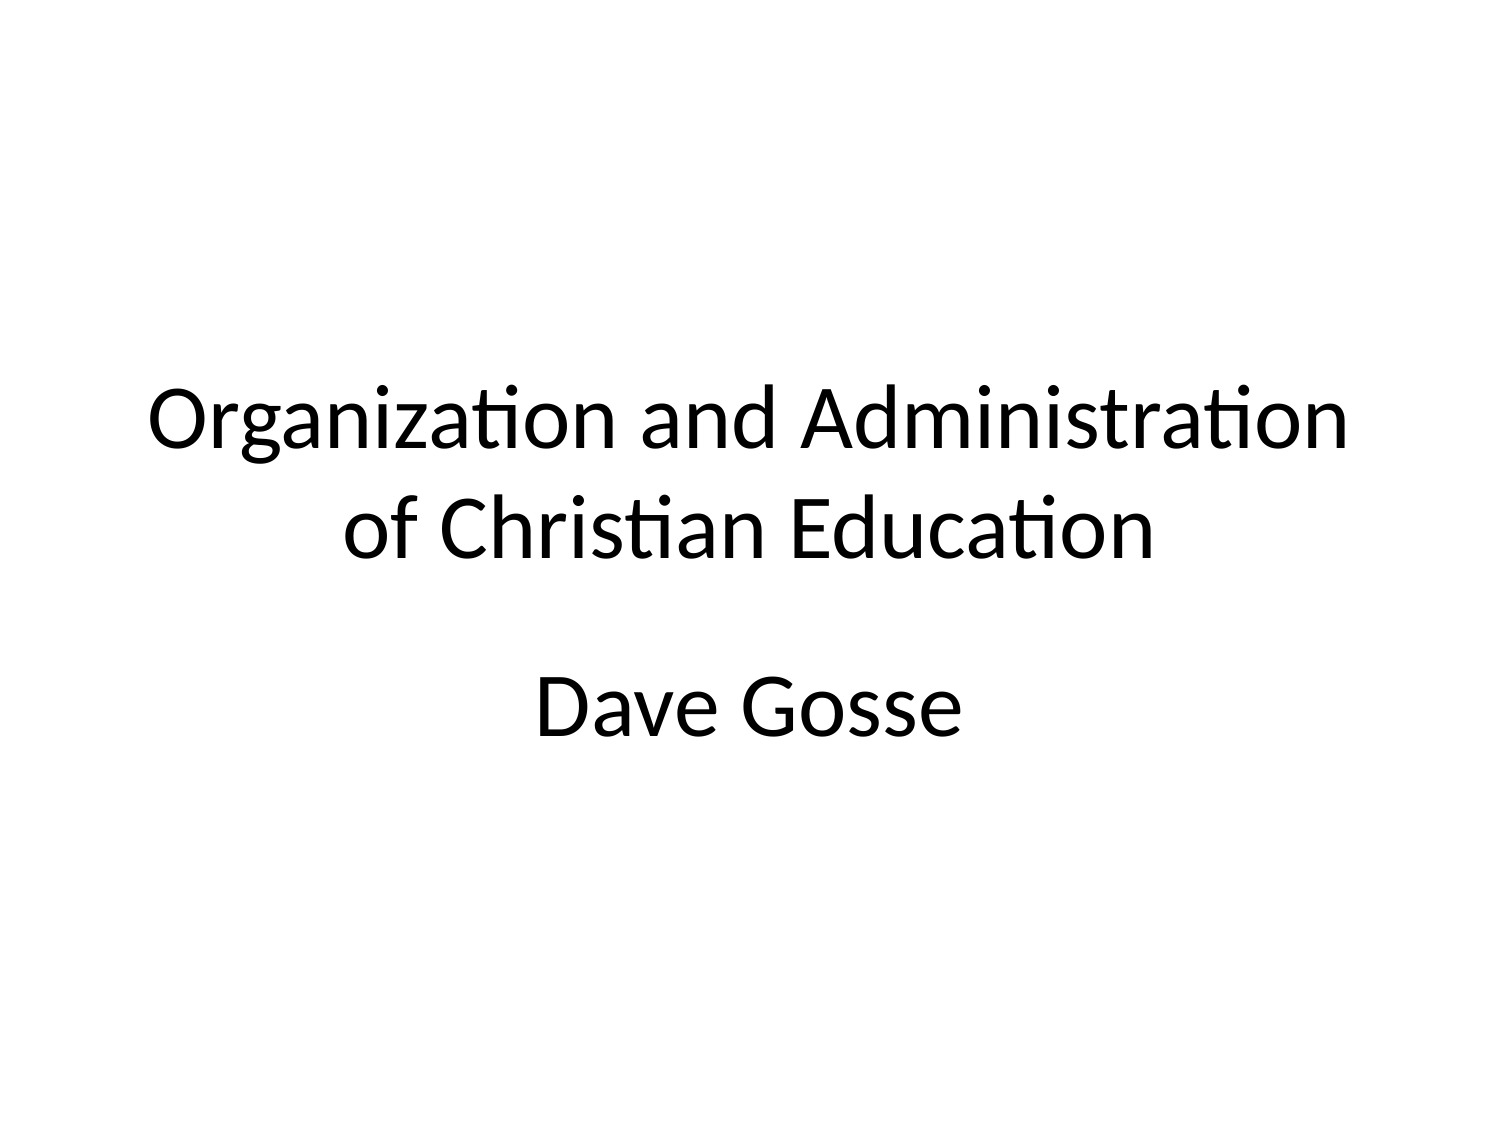

# Organization and Administration of Christian Education
Dave Gosse